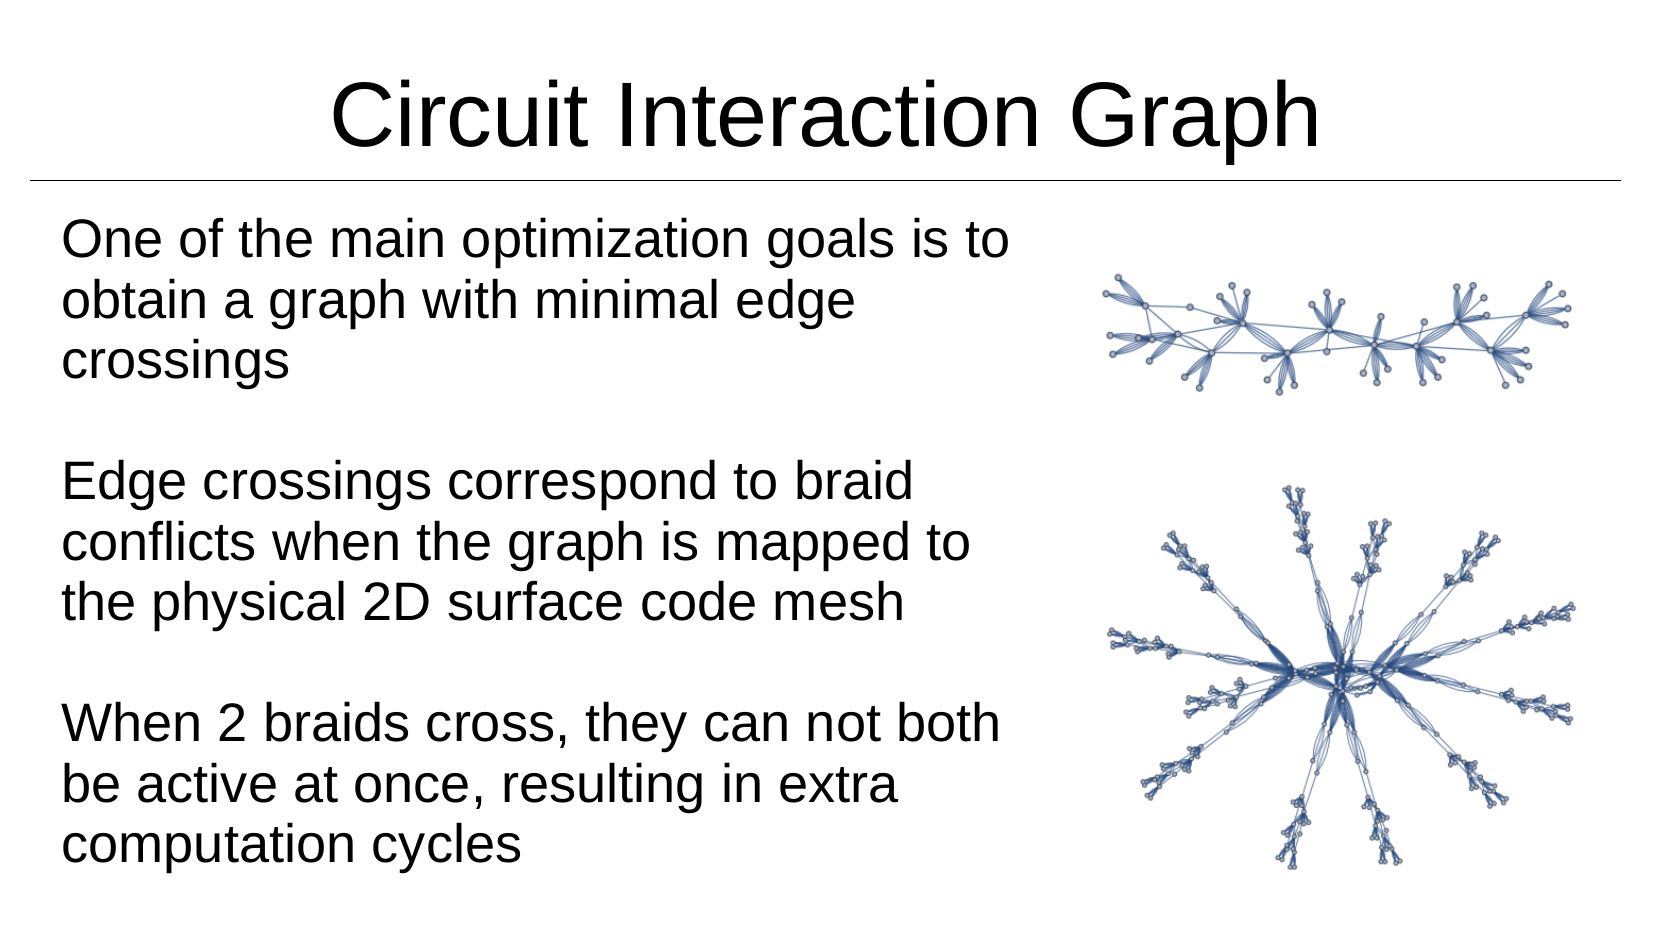

# Circuit Interaction Graph
One of the main optimization goals is to obtain a graph with minimal edge crossings
Edge crossings correspond to braid conflicts when the graph is mapped to the physical 2D surface code mesh
When 2 braids cross, they can not both be active at once, resulting in extra computation cycles